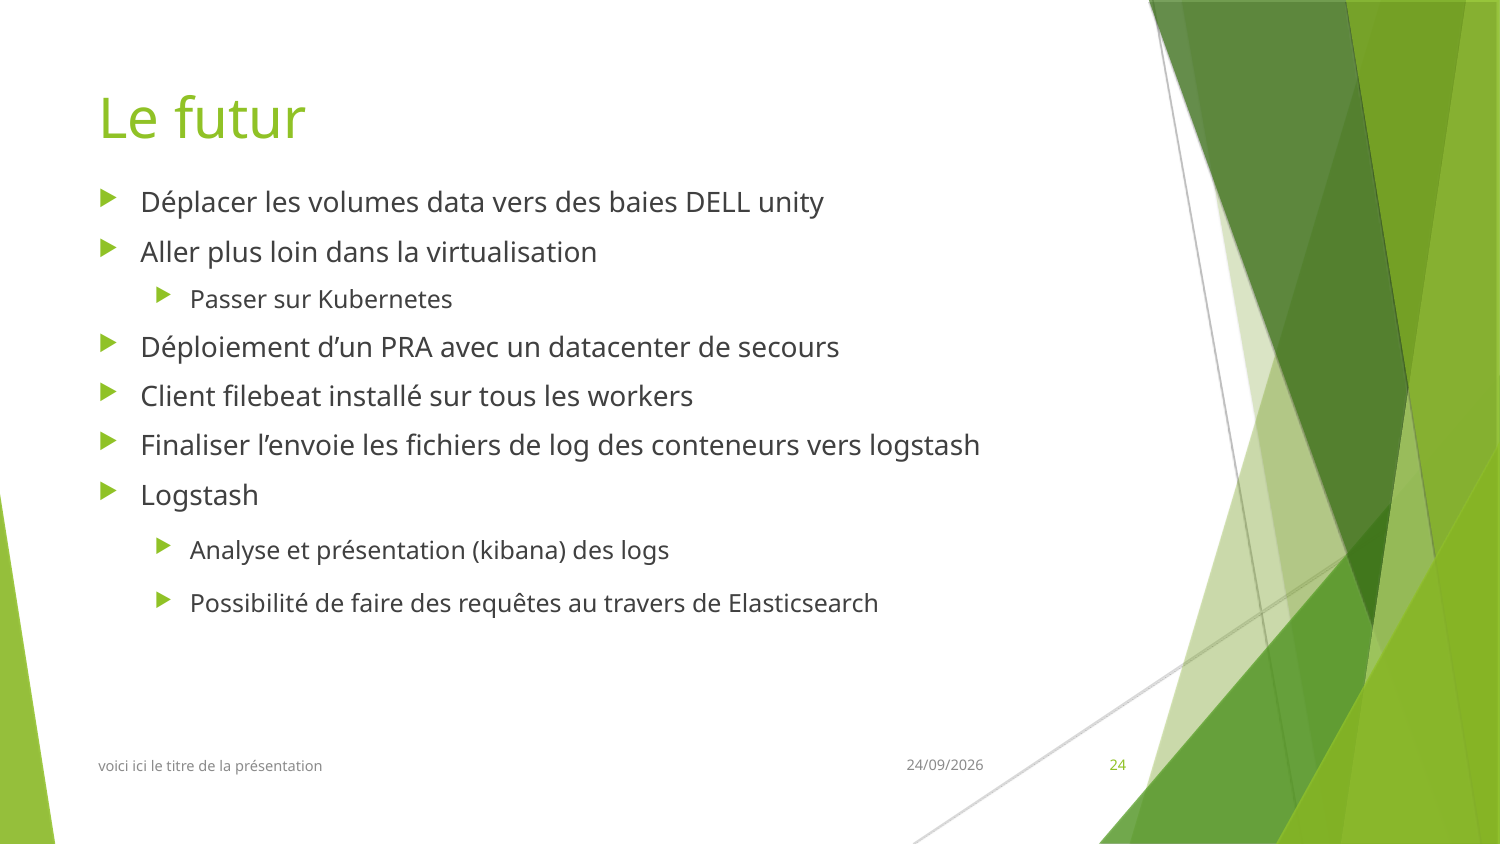

# Le futur
Déplacer les volumes data vers des baies DELL unity
Aller plus loin dans la virtualisation
Passer sur Kubernetes
Déploiement d’un PRA avec un datacenter de secours
Client filebeat installé sur tous les workers
Finaliser l’envoie les fichiers de log des conteneurs vers logstash
Logstash
Analyse et présentation (kibana) des logs
Possibilité de faire des requêtes au travers de Elasticsearch
voici ici le titre de la présentation